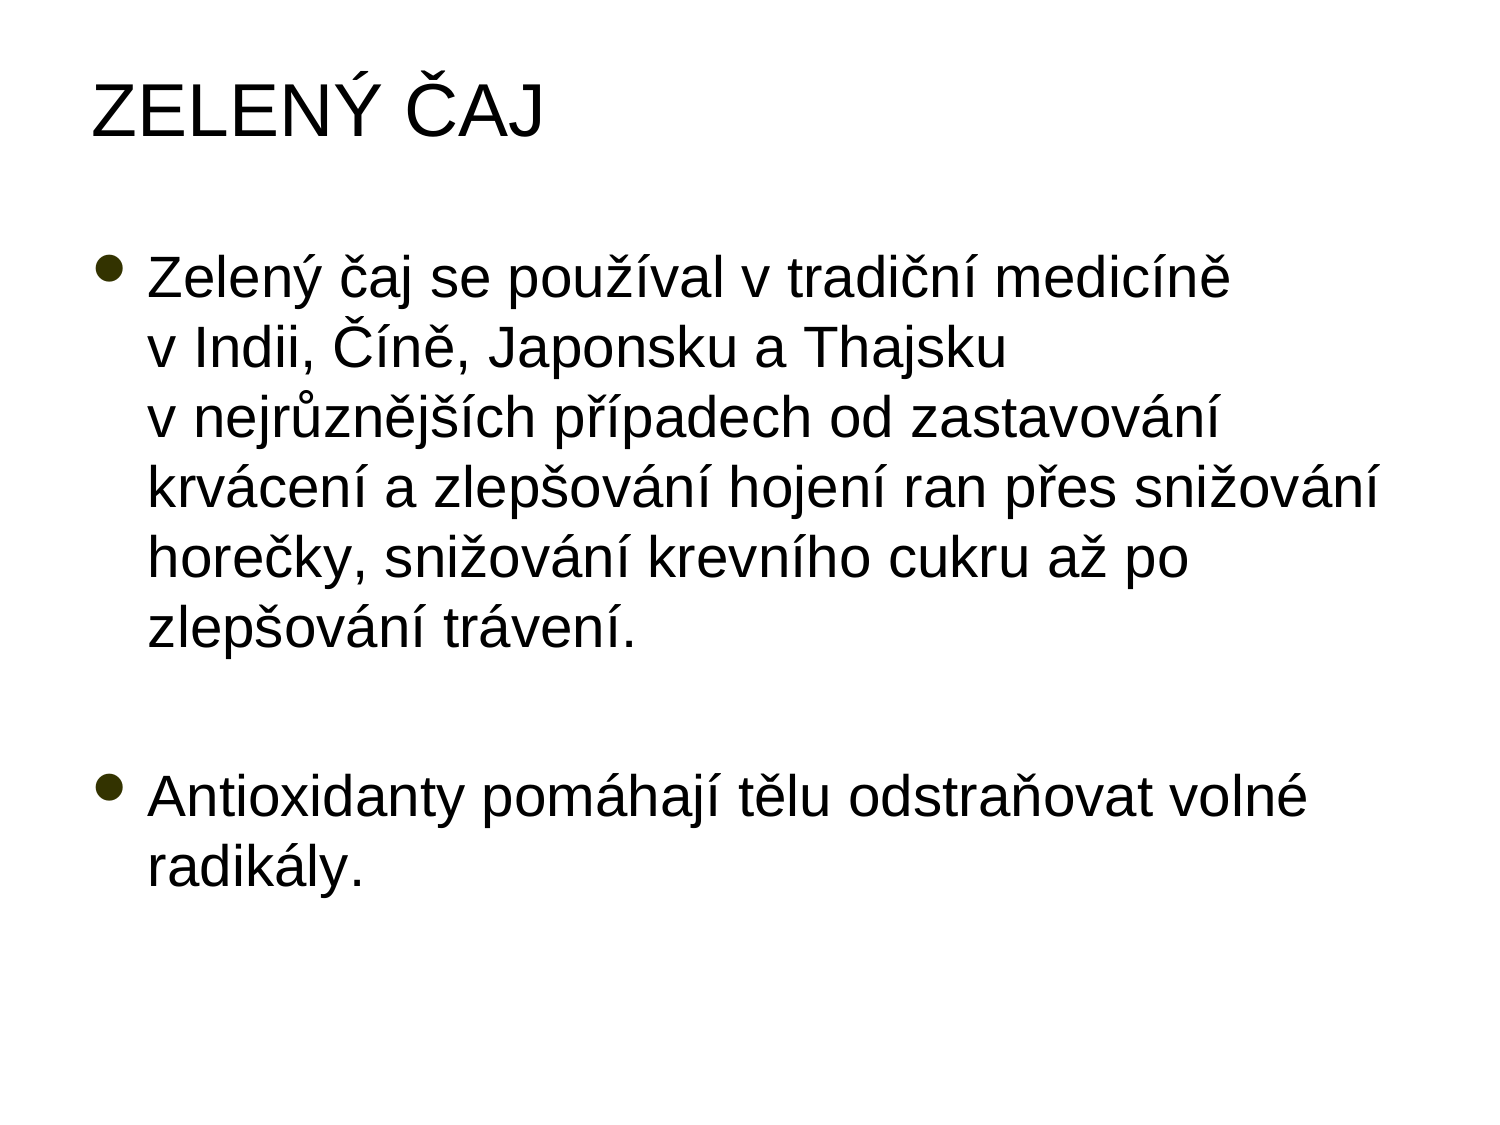

# ZELENÝ ČAJ
Zelený čaj se používal v tradiční medicíně
v Indii, Číně, Japonsku a Thajsku
v nejrůznějších případech od zastavování krvácení a zlepšování hojení ran přes snižování horečky, snižování krevního cukru až po zlepšování trávení.
Antioxidanty pomáhají tělu odstraňovat volné radikály.